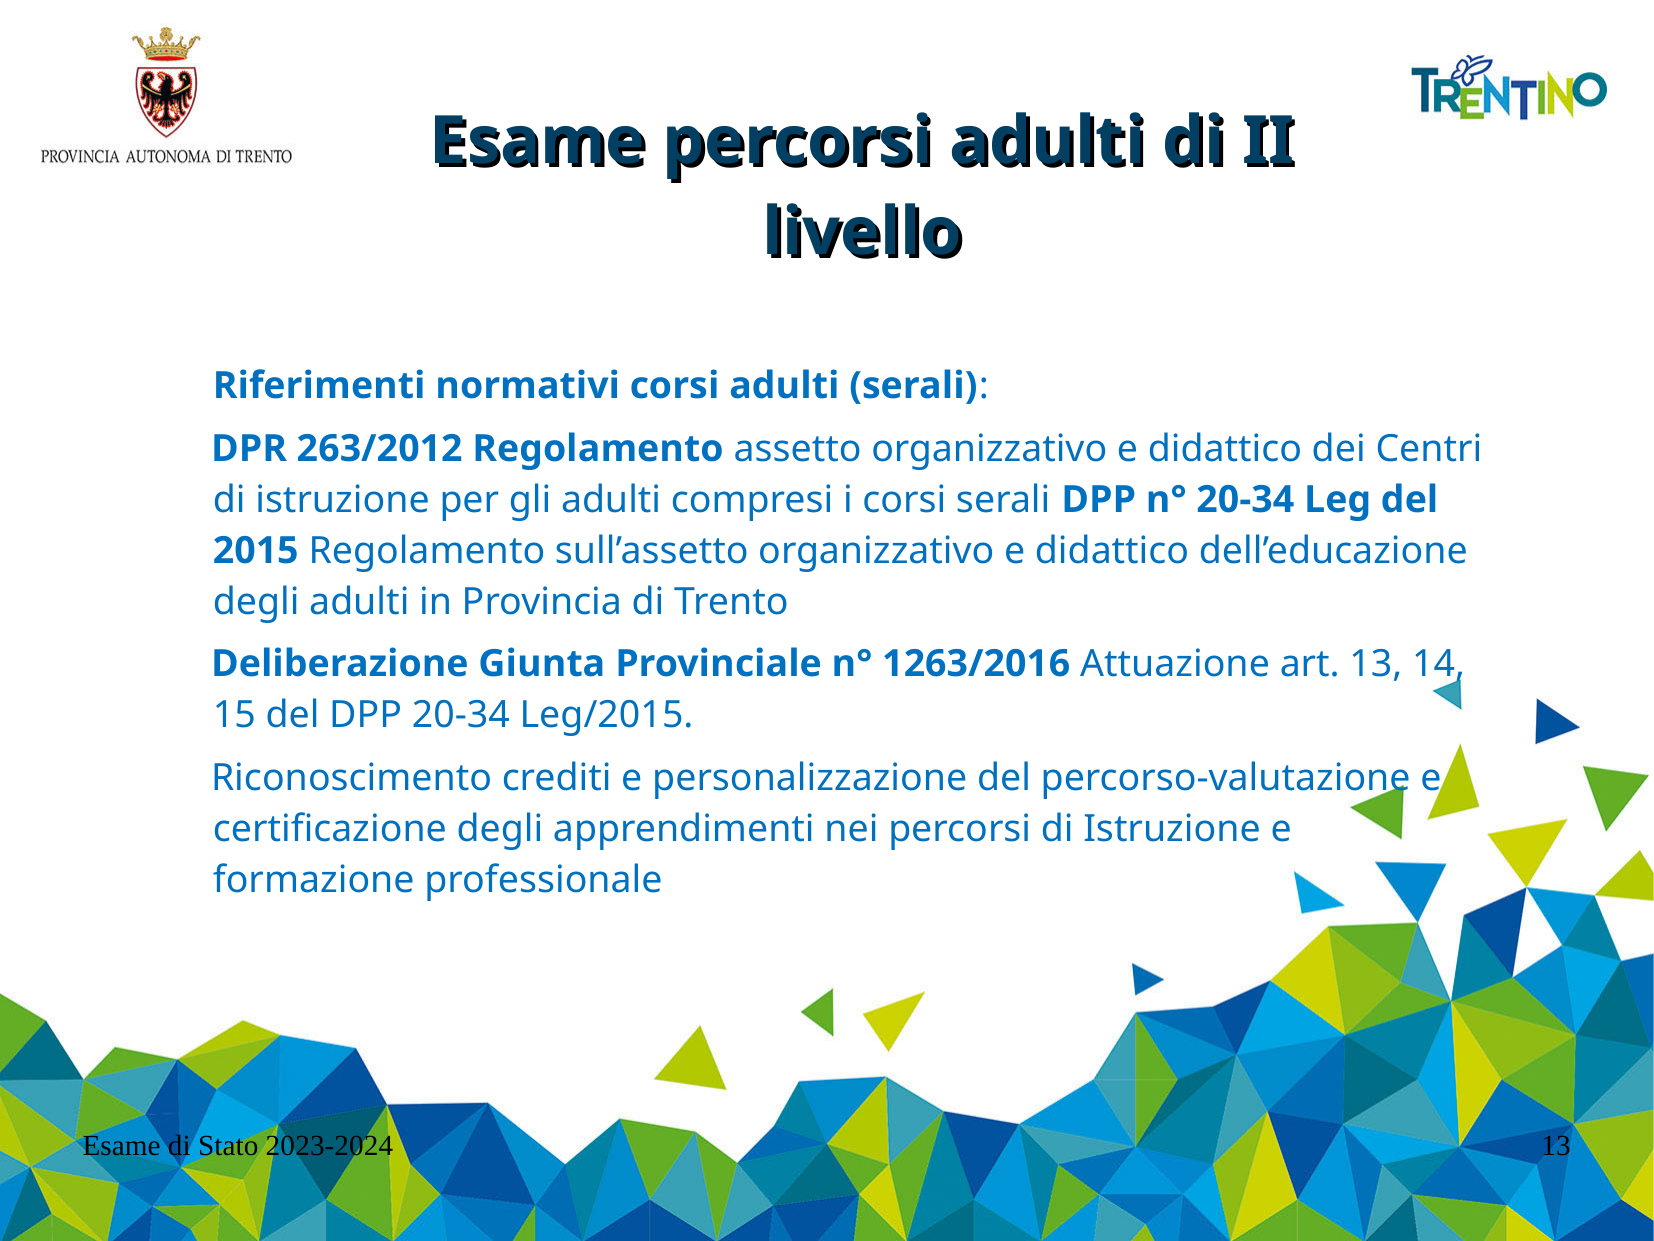

Esame percorsi adulti di II livello
Riferimenti normativi corsi adulti (serali):
	 DPR 263/2012 Regolamento assetto organizzativo e didattico dei Centri di istruzione per gli adulti compresi i corsi serali DPP n° 20-34 Leg del 2015 Regolamento sull’assetto organizzativo e didattico dell’educazione degli adulti in Provincia di Trento
	 Deliberazione Giunta Provinciale n° 1263/2016 Attuazione art. 13, 14, 15 del DPP 20-34 Leg/2015.
	 Riconoscimento crediti e personalizzazione del percorso-valutazione e certificazione degli apprendimenti nei percorsi di Istruzione e formazione professionale
Esame di Stato 2023-2024
13